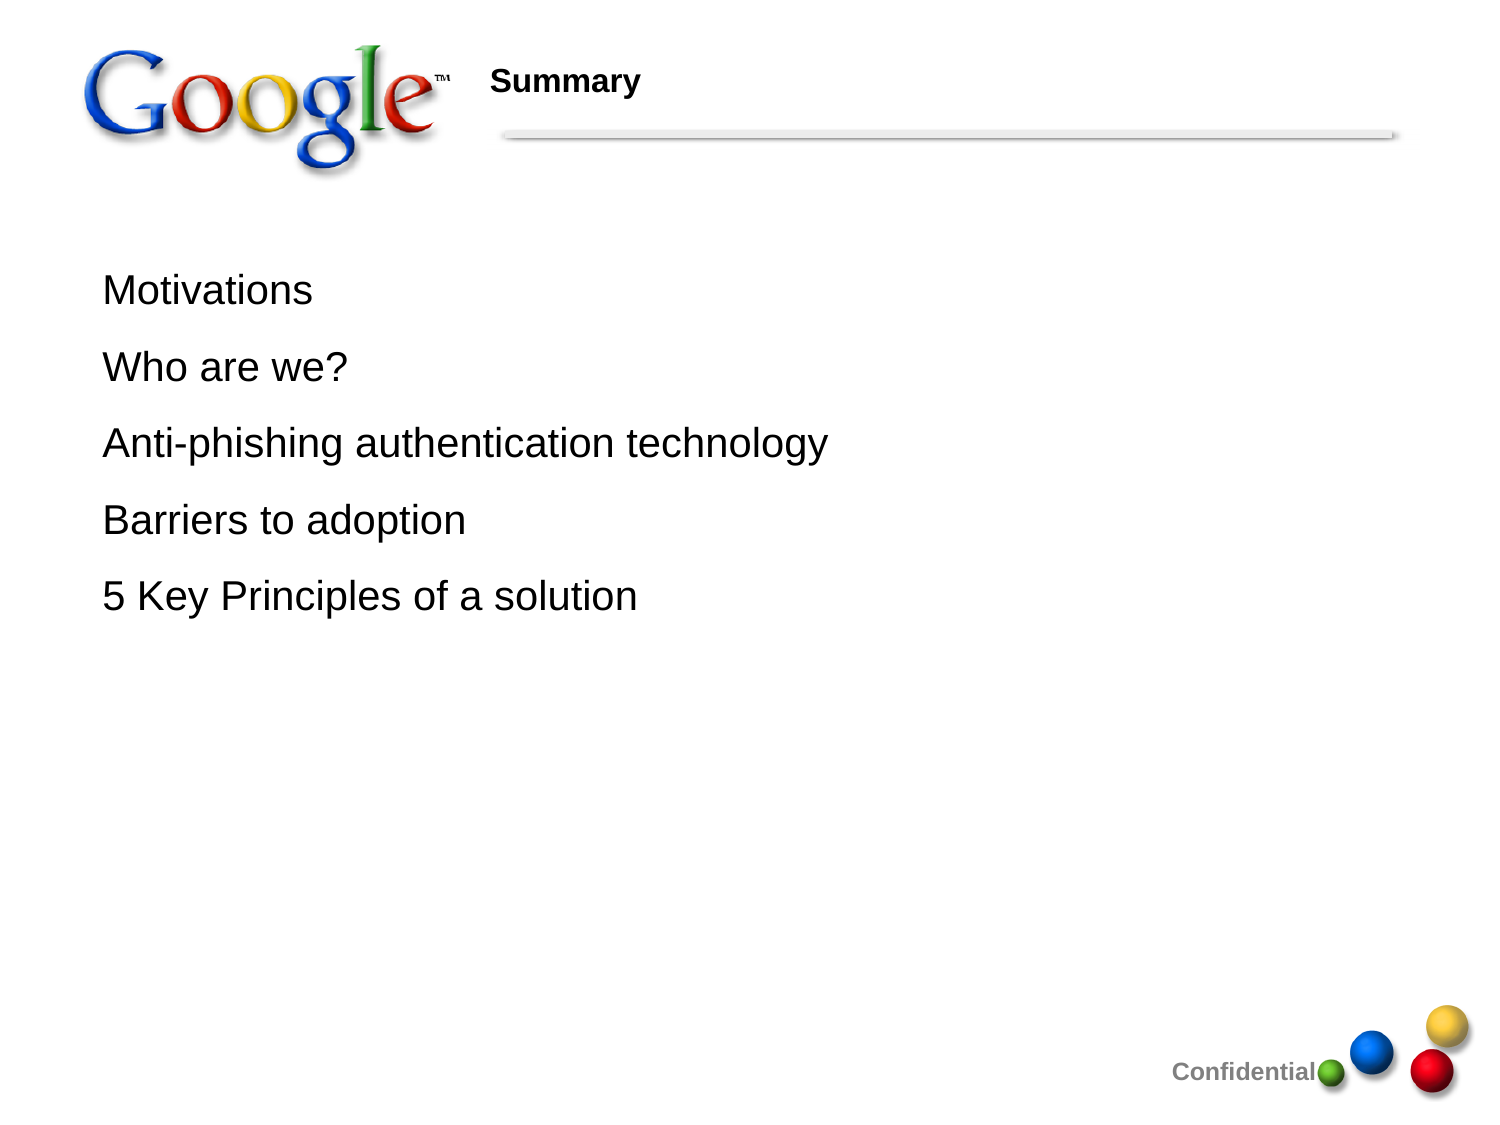

# Summary
Motivations
Who are we?
Anti-phishing authentication technology
Barriers to adoption
5 Key Principles of a solution